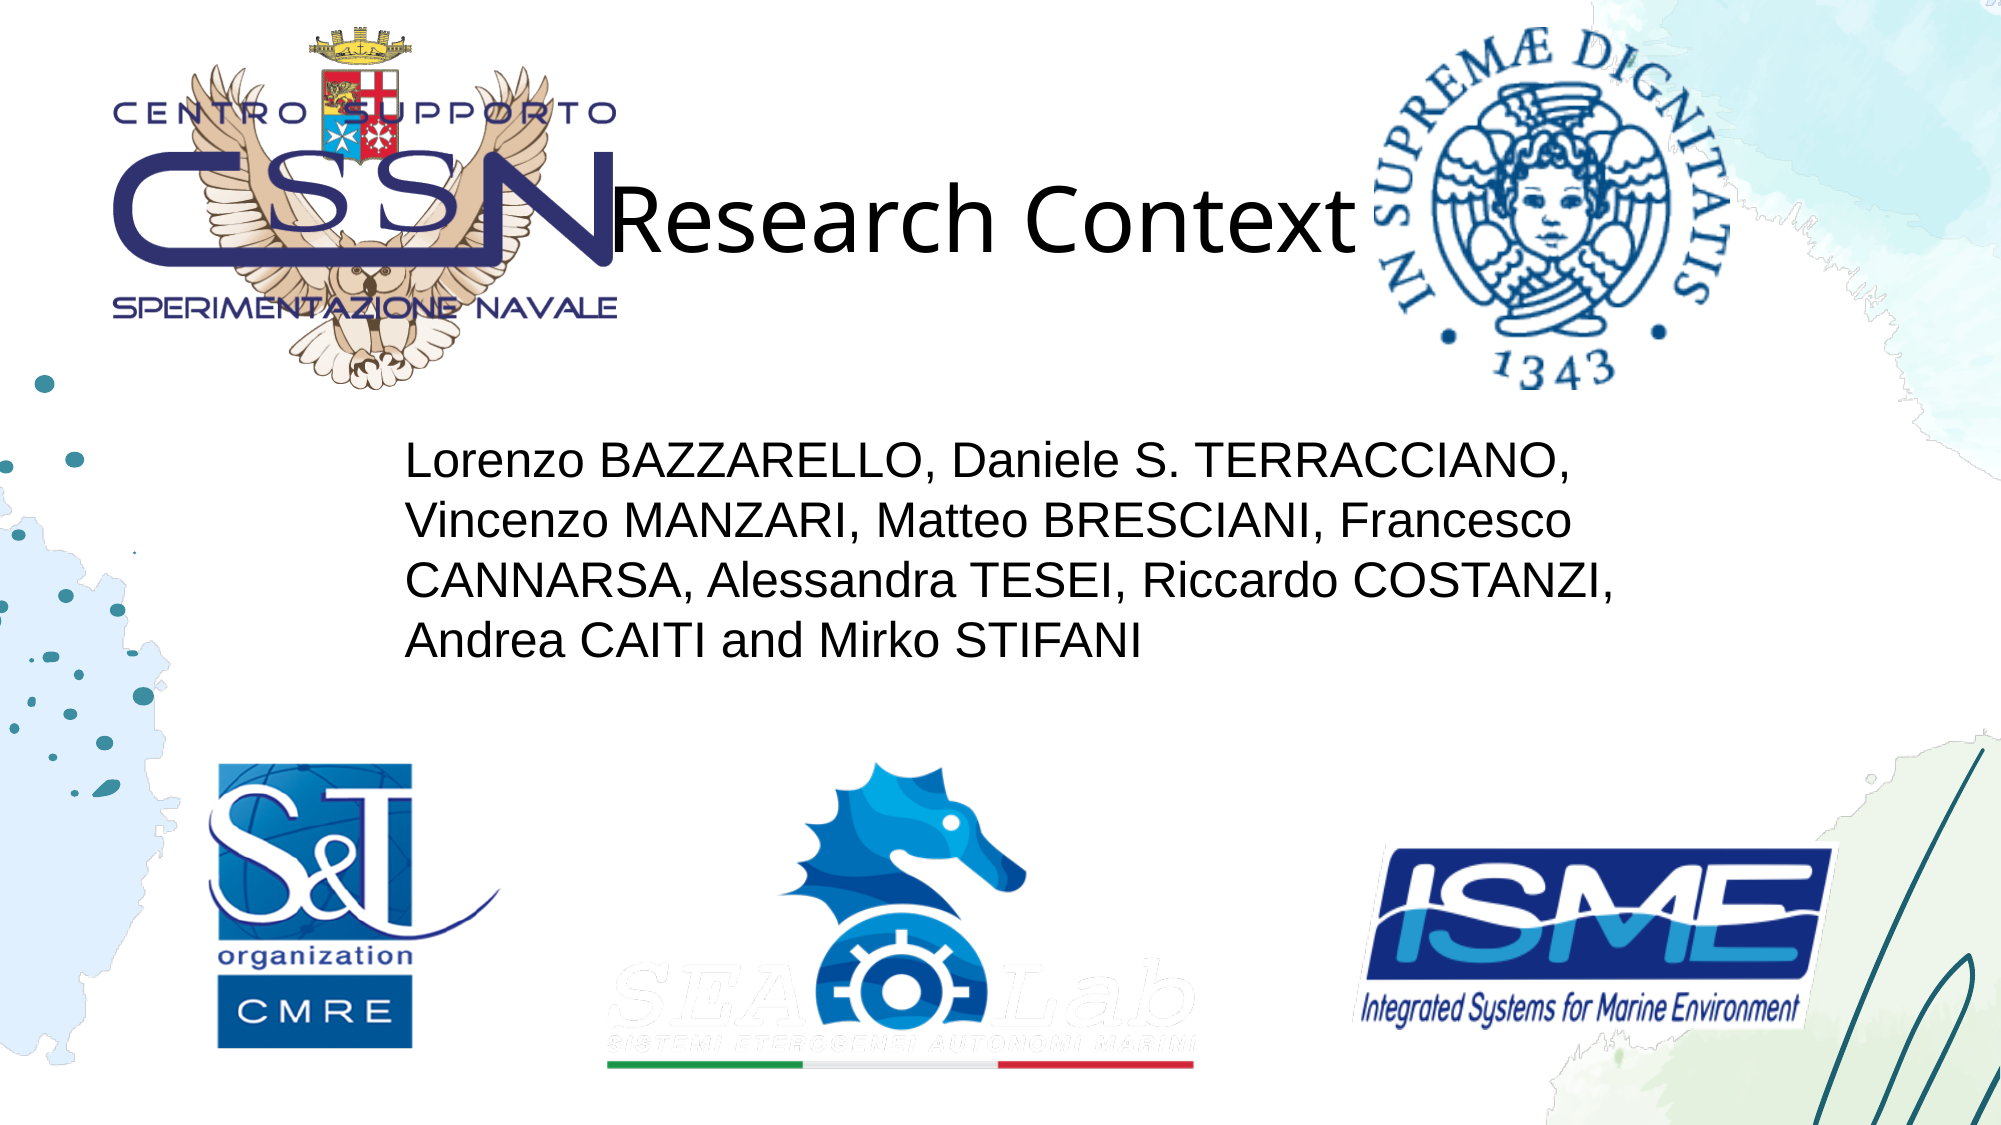

# Research Context
Lorenzo BAZZARELLO, Daniele S. TERRACCIANO, Vincenzo MANZARI, Matteo BRESCIANI, Francesco CANNARSA, Alessandra TESEI, Riccardo COSTANZI, Andrea CAITI and Mirko STIFANI